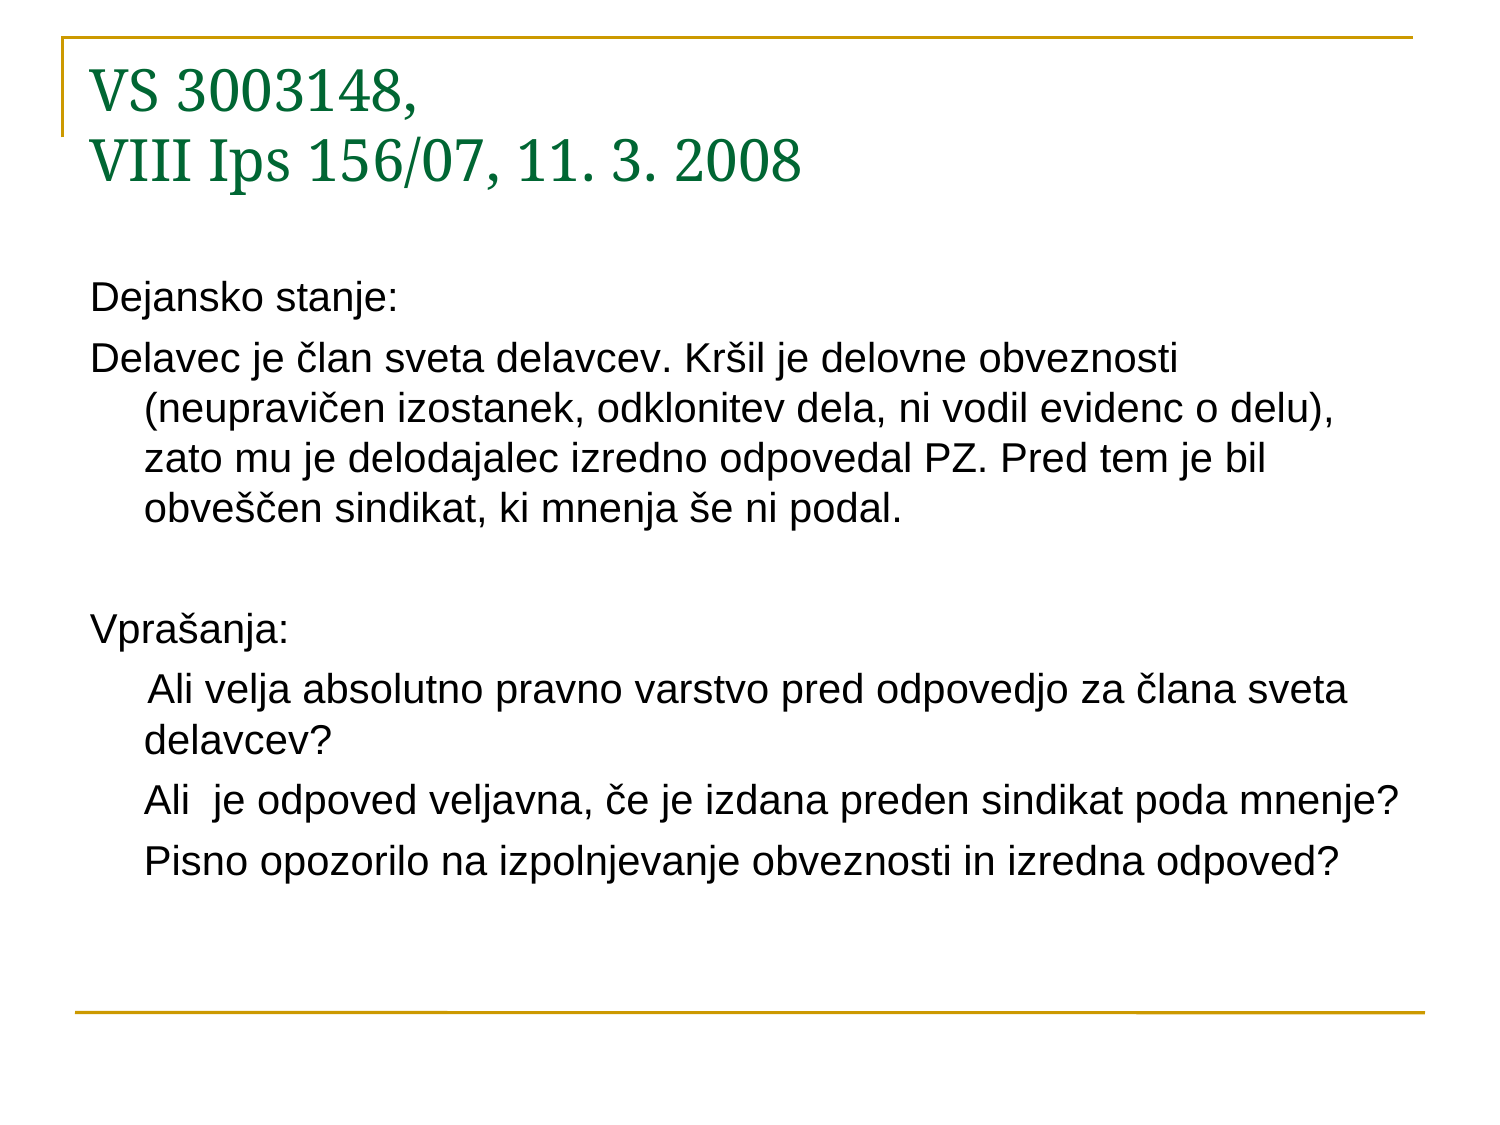

# VS 3003148, VIII Ips 156/07, 11. 3. 2008
Dejansko stanje:
Delavec je član sveta delavcev. Kršil je delovne obveznosti (neupravičen izostanek, odklonitev dela, ni vodil evidenc o delu), zato mu je delodajalec izredno odpovedal PZ. Pred tem je bil obveščen sindikat, ki mnenja še ni podal.
Vprašanja:
 Ali velja absolutno pravno varstvo pred odpovedjo za člana sveta delavcev?
	Ali je odpoved veljavna, če je izdana preden sindikat poda mnenje?
	Pisno opozorilo na izpolnjevanje obveznosti in izredna odpoved?